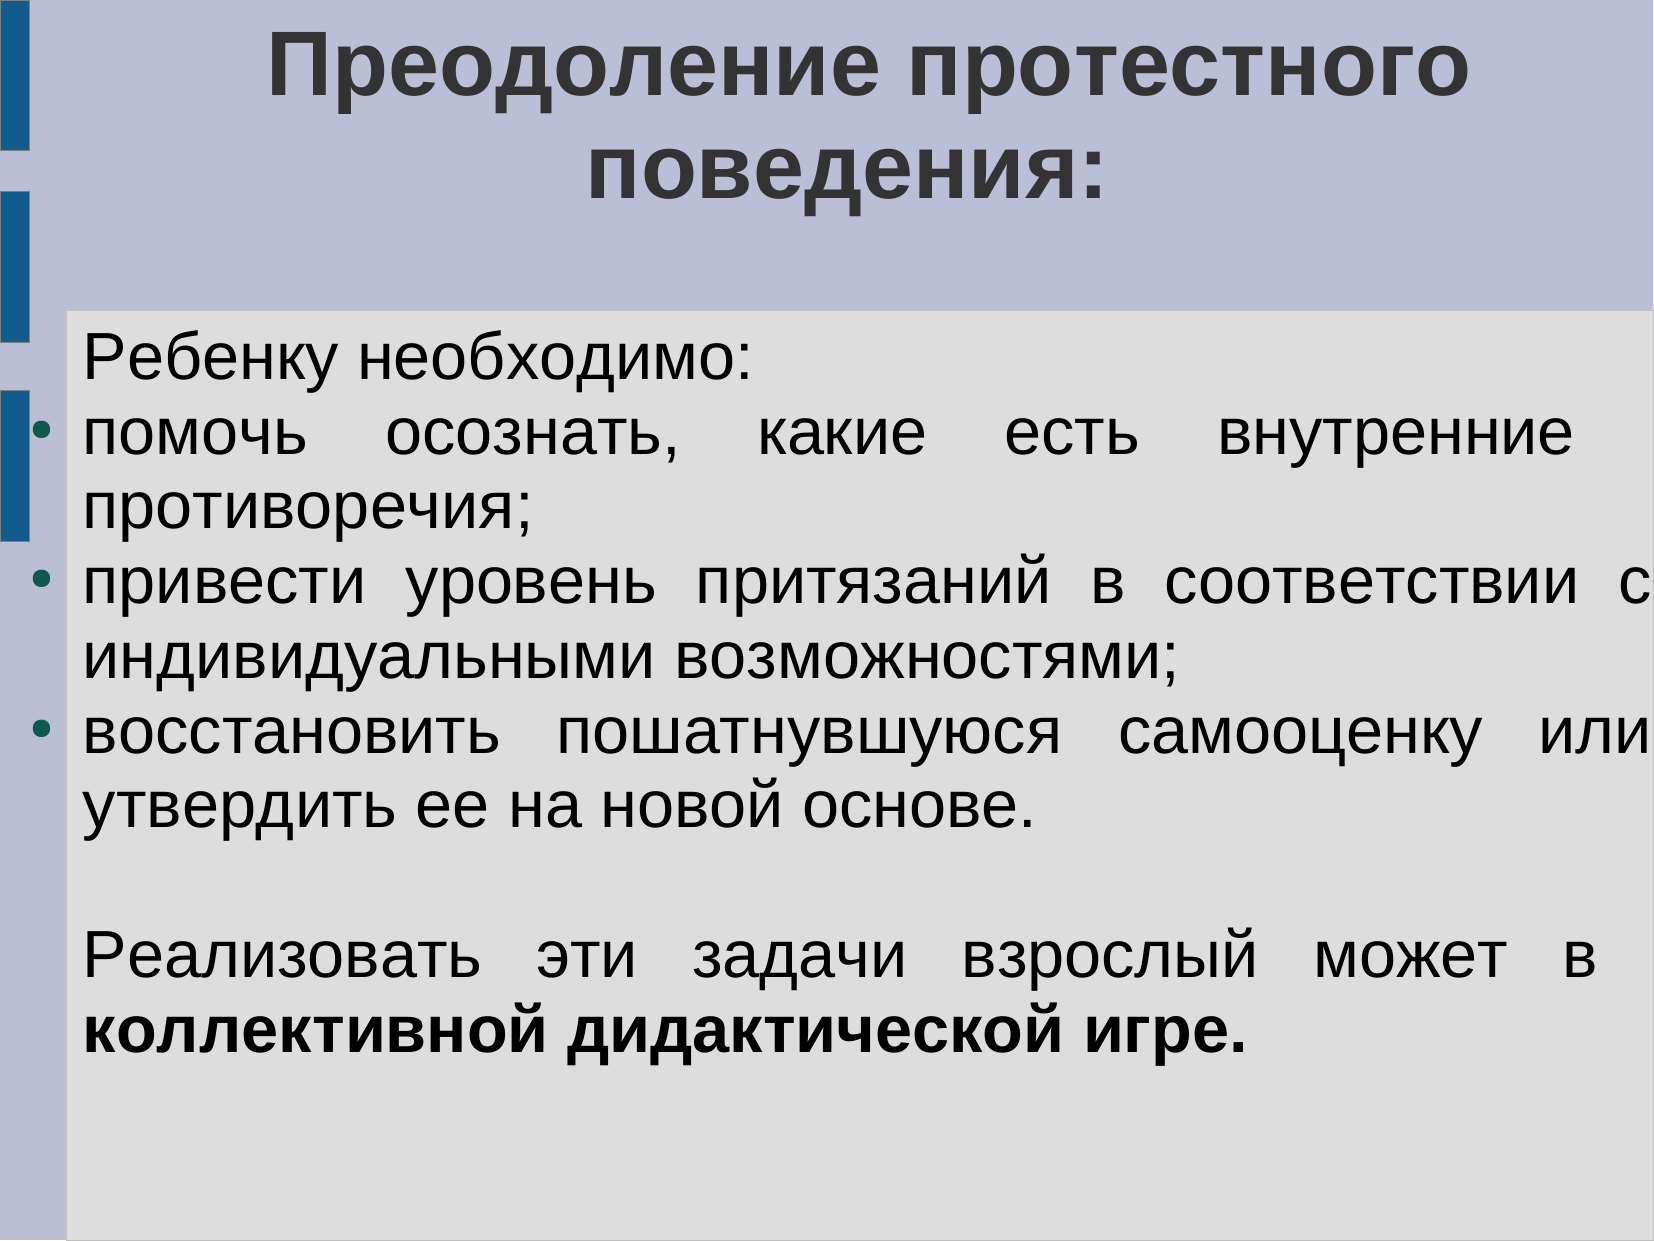

# Преодоление протестного поведения:
Ребенку необходимо:
помочь осознать, какие есть внутренние противоречия;
привести уровень притязаний в соответствии с индивидуальными возможностями;
восстановить пошатнувшуюся самооценку или утвердить ее на новой основе.
Реализовать эти задачи взрослый может в коллективной дидактической игре.